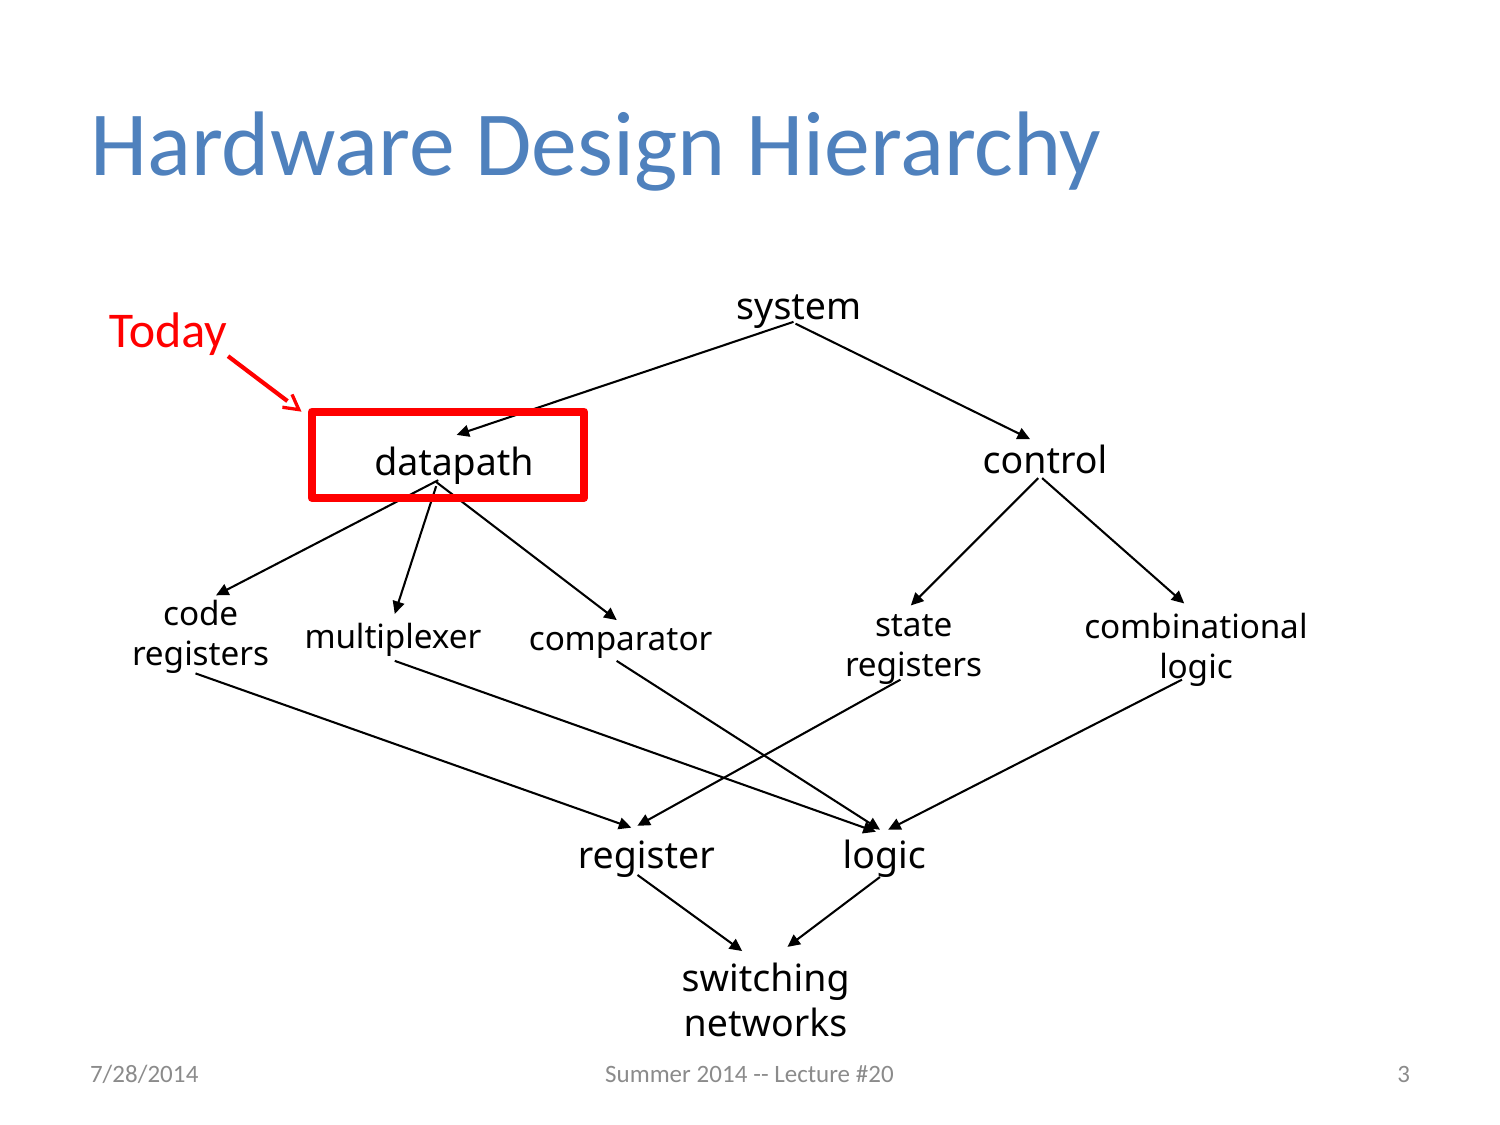

# Hardware Design Hierarchy
system
Today
control
datapath
code
registers
state
registers
combinational
logic
multiplexer
comparator
register
logic
switching
networks
7/28/2014
Summer 2014 -- Lecture #20
2